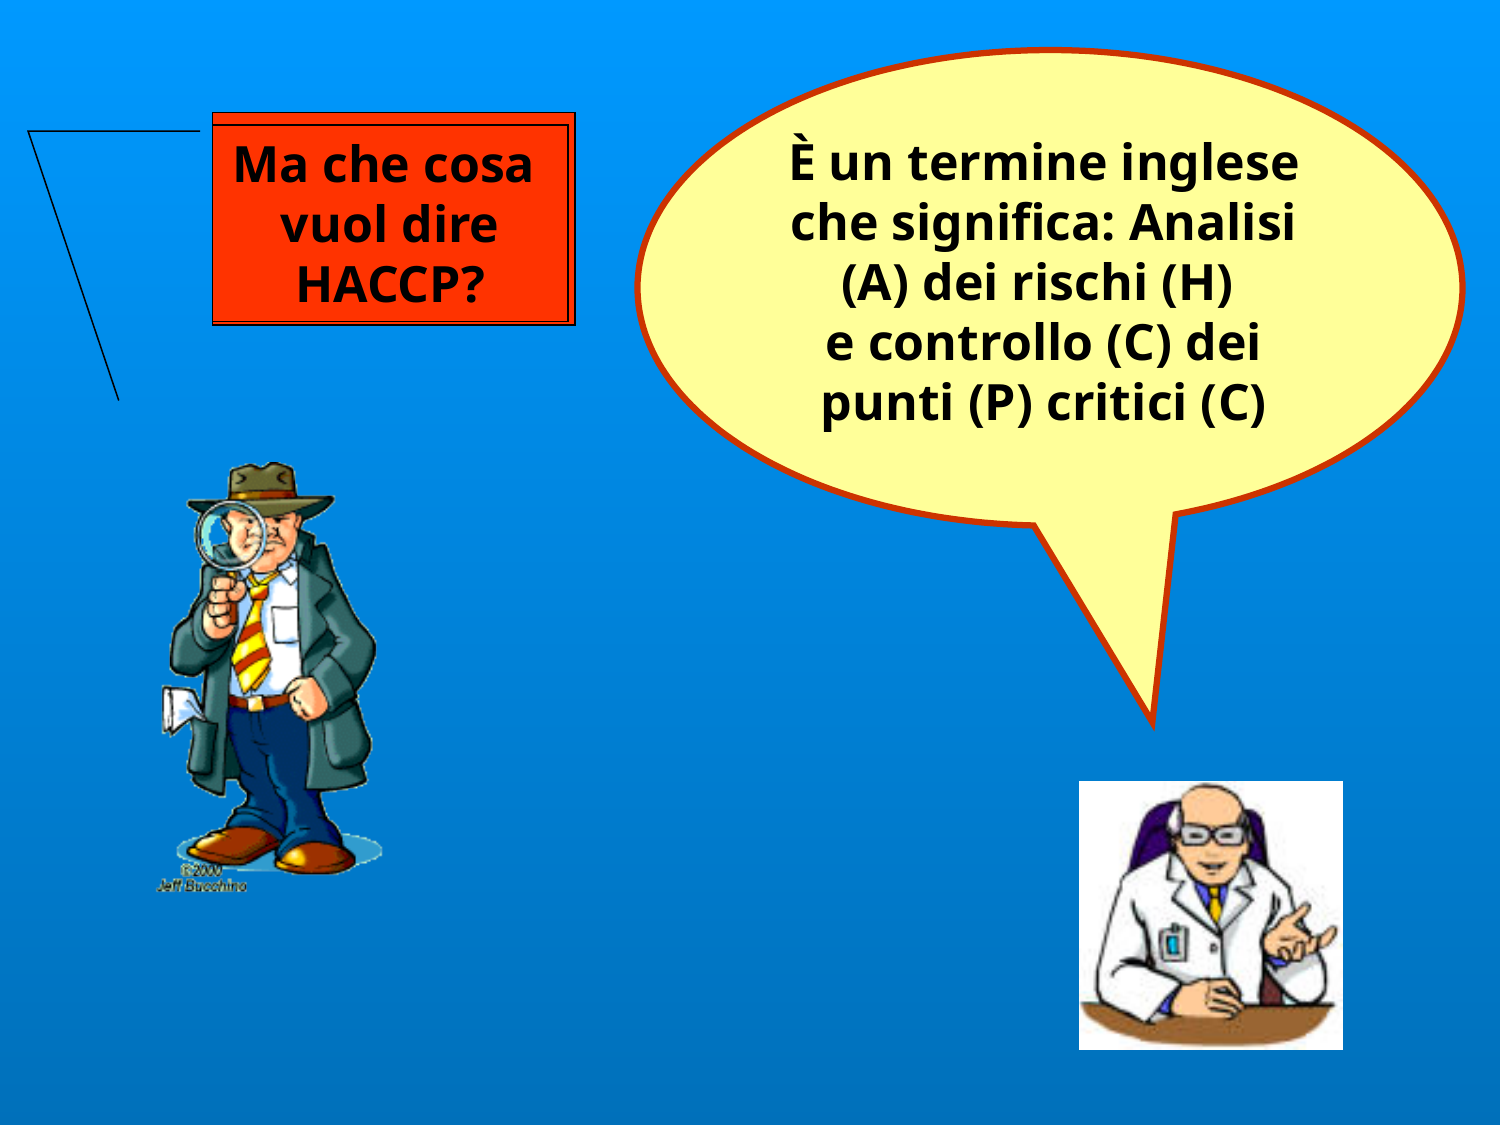

È un termine inglese
che significa: Analisi (A) dei rischi (H)
e controllo (C) dei punti (P) critici (C)
Ma che cosa
vuol dire
HACCP?